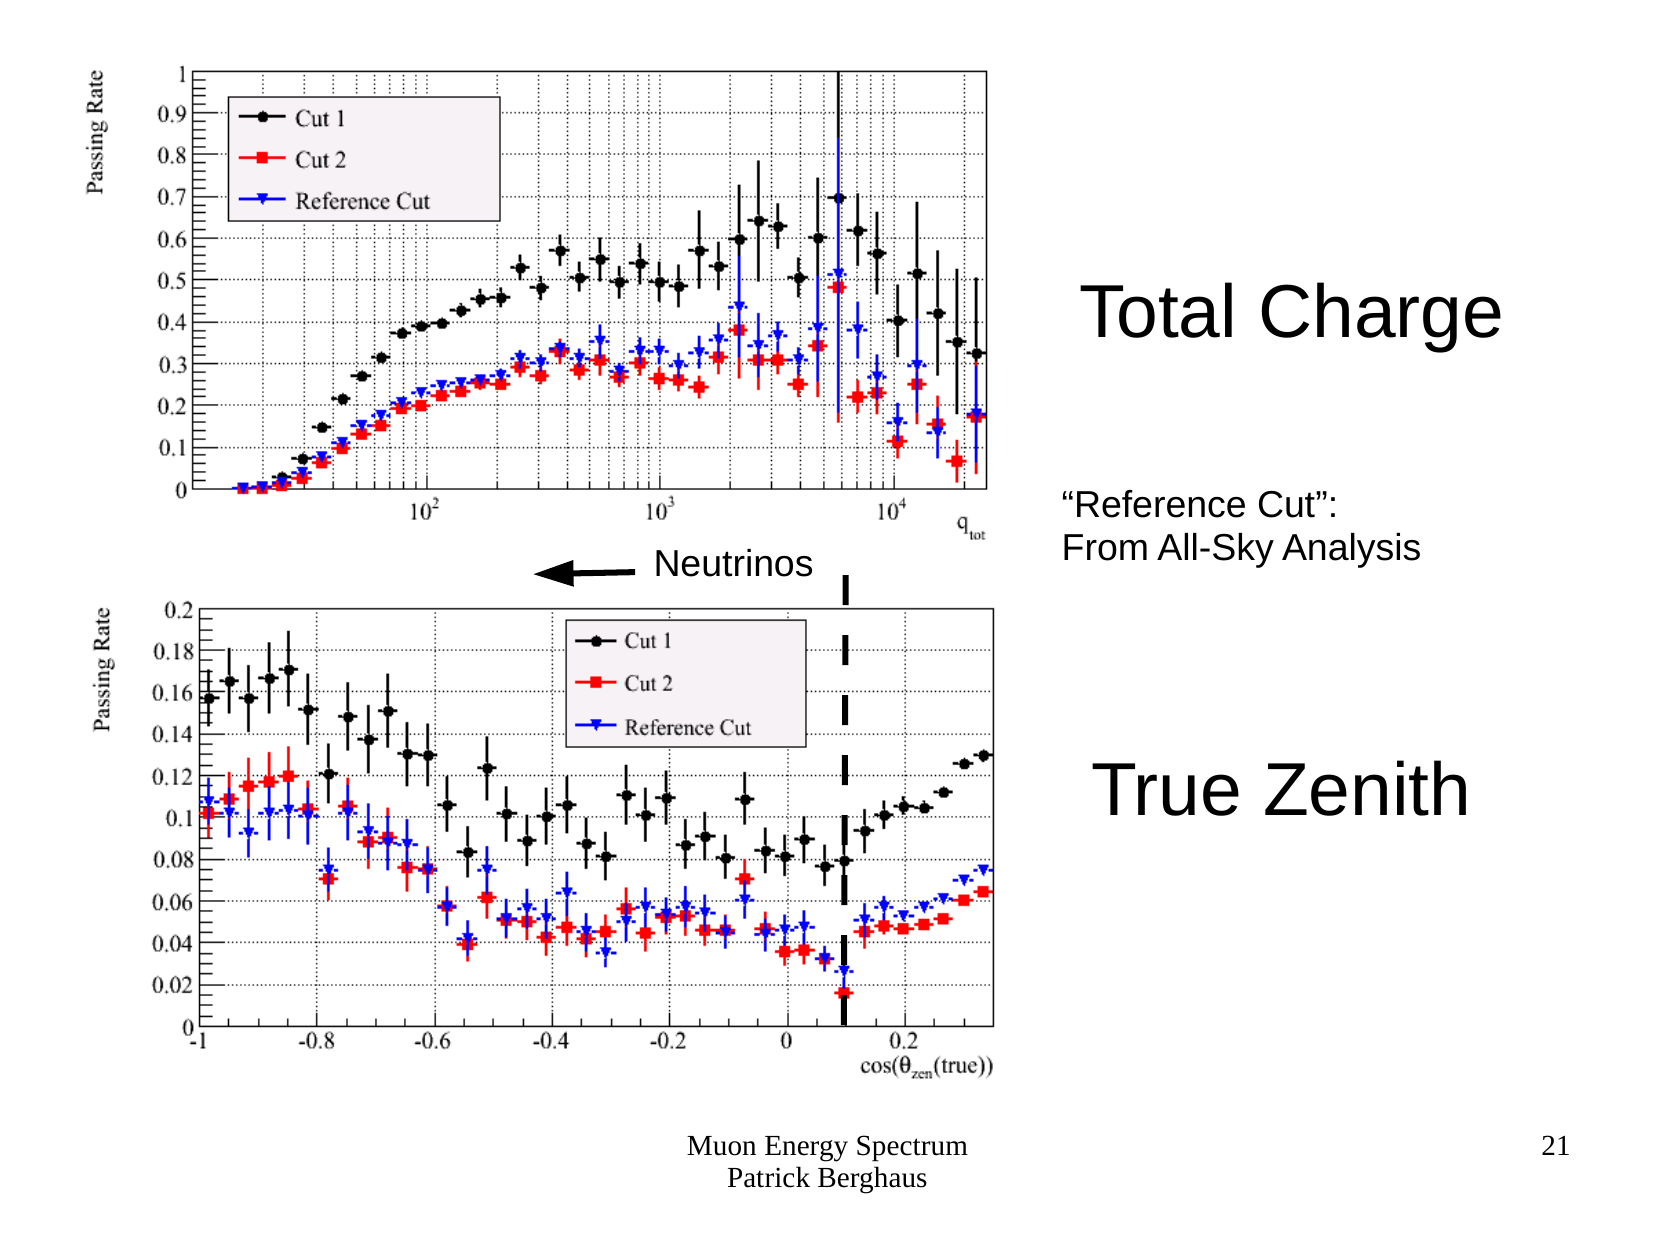

Total Charge
“Reference Cut”:
From All-Sky Analysis
Neutrinos
True Zenith
21